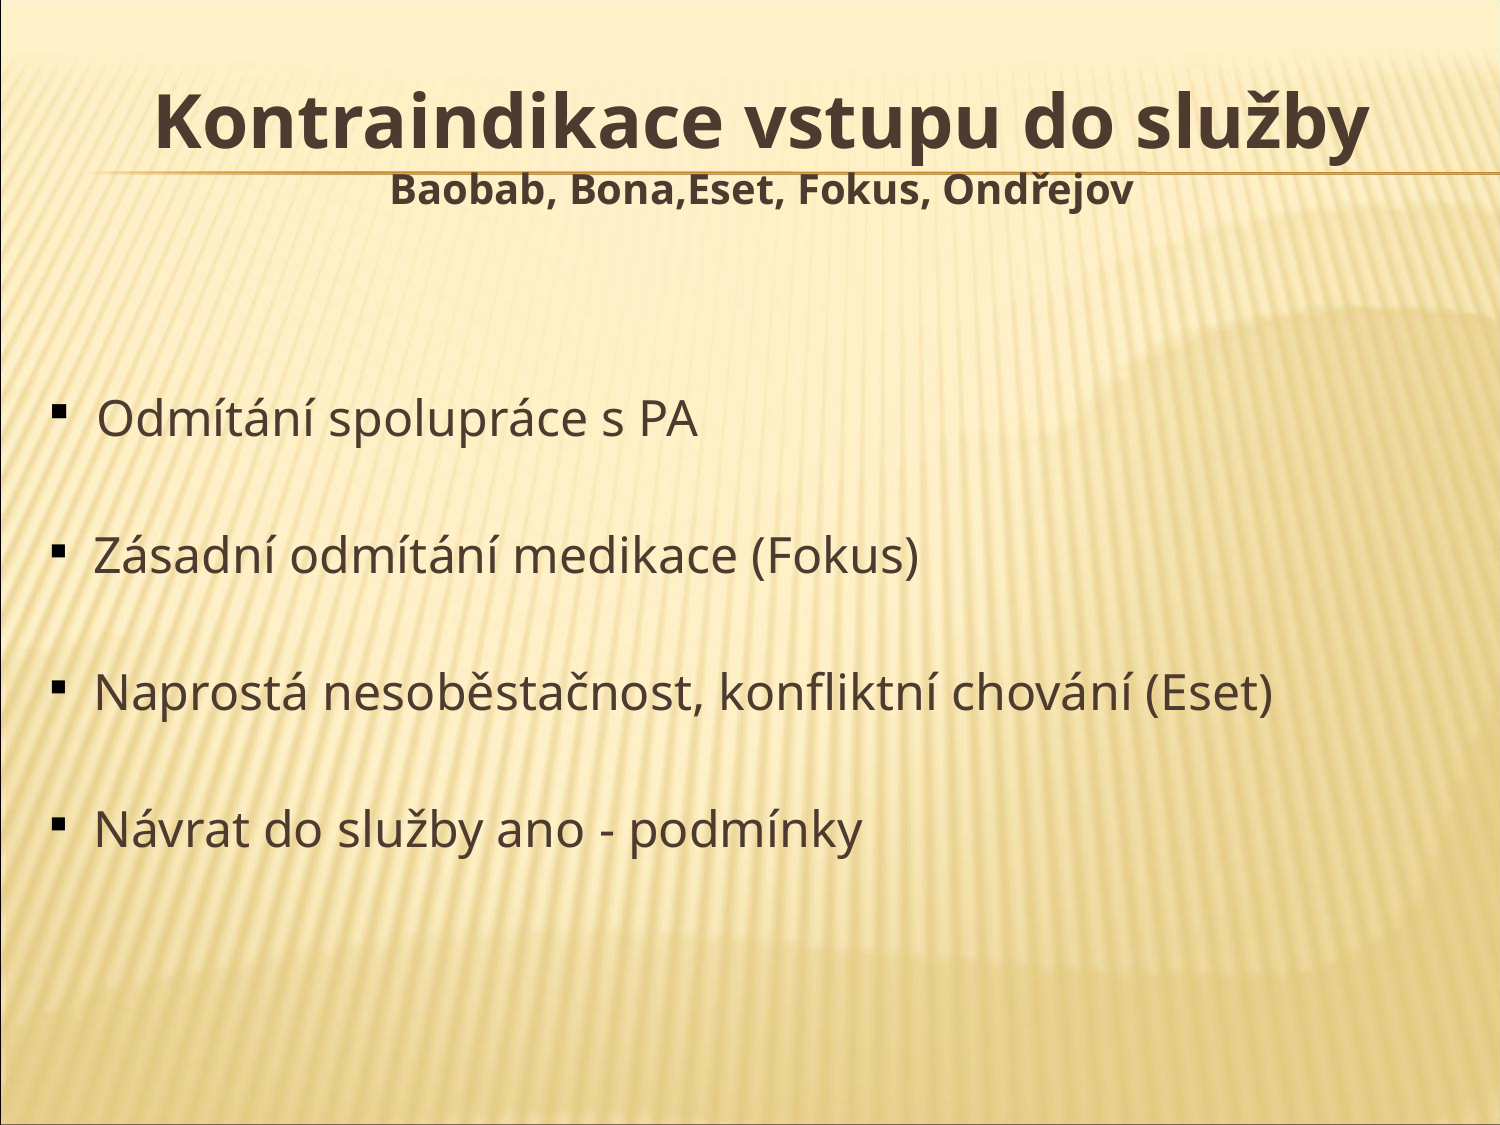

# Kontraindikace vstupu do služby Baobab, Bona,Eset, Fokus, Ondřejov
 Odmítání spolupráce s PA
 Zásadní odmítání medikace (Fokus)
 Naprostá nesoběstačnost, konfliktní chování (Eset)
 Návrat do služby ano - podmínky